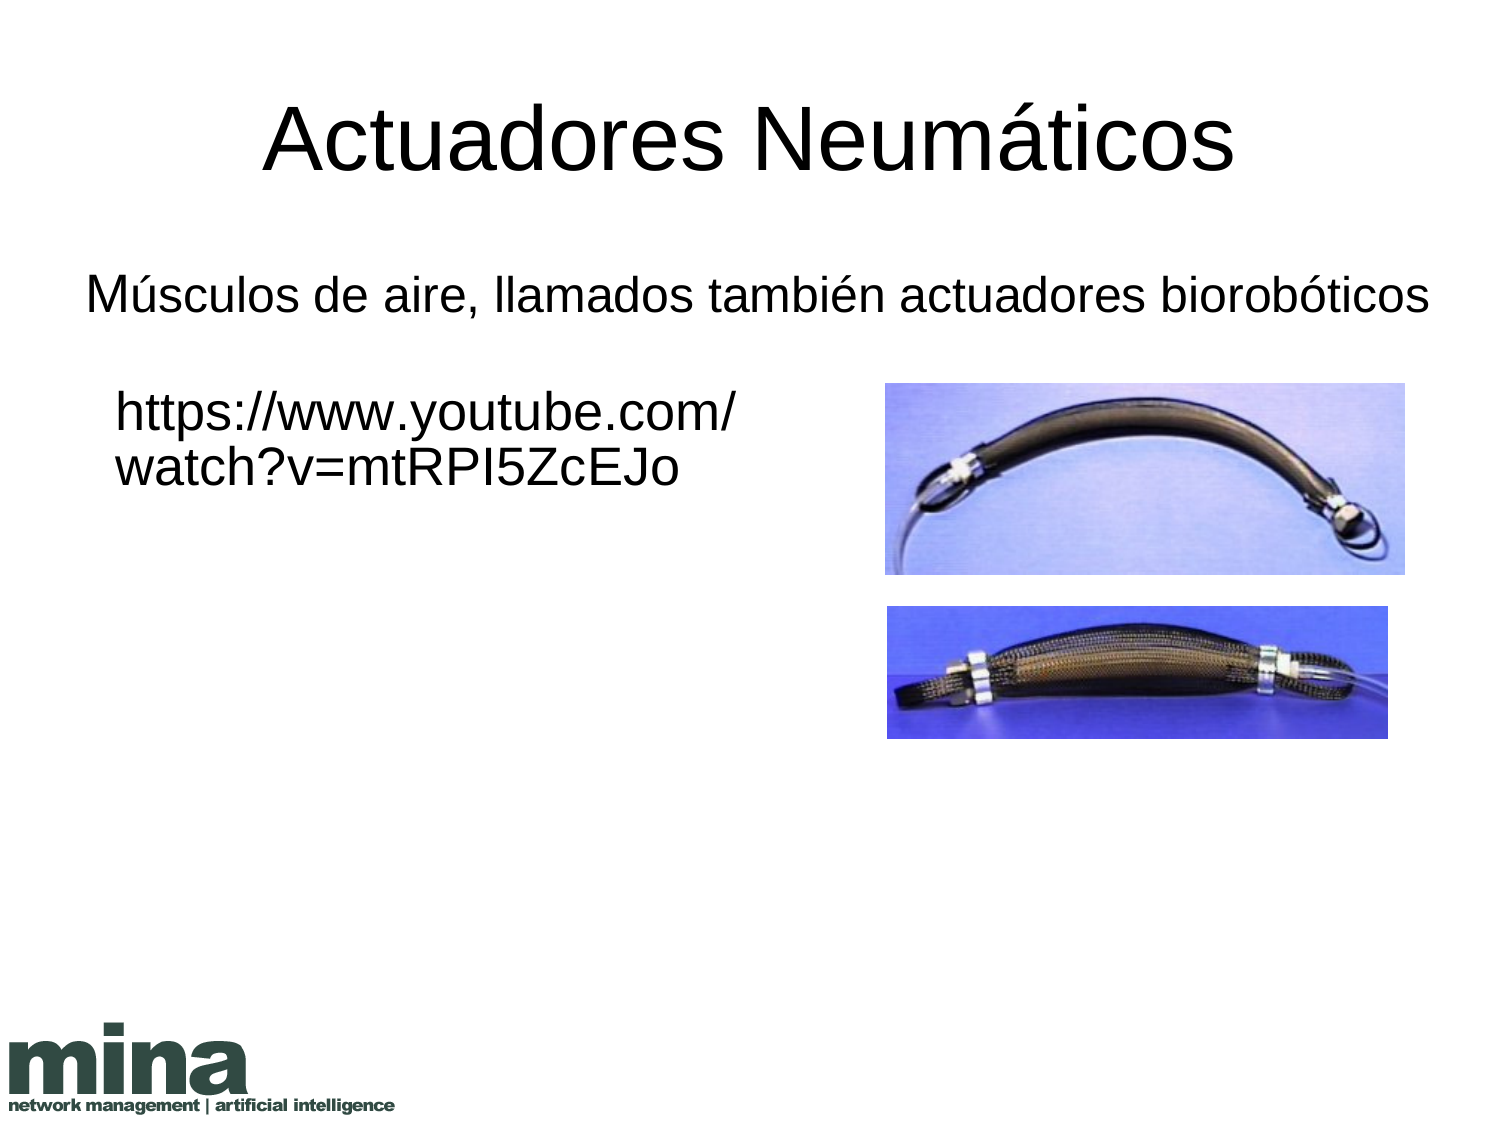

# Actuadores Neumáticos
Músculos de aire, llamados también actuadores biorobóticos
https://www.youtube.com/watch?v=mtRPI5ZcEJo